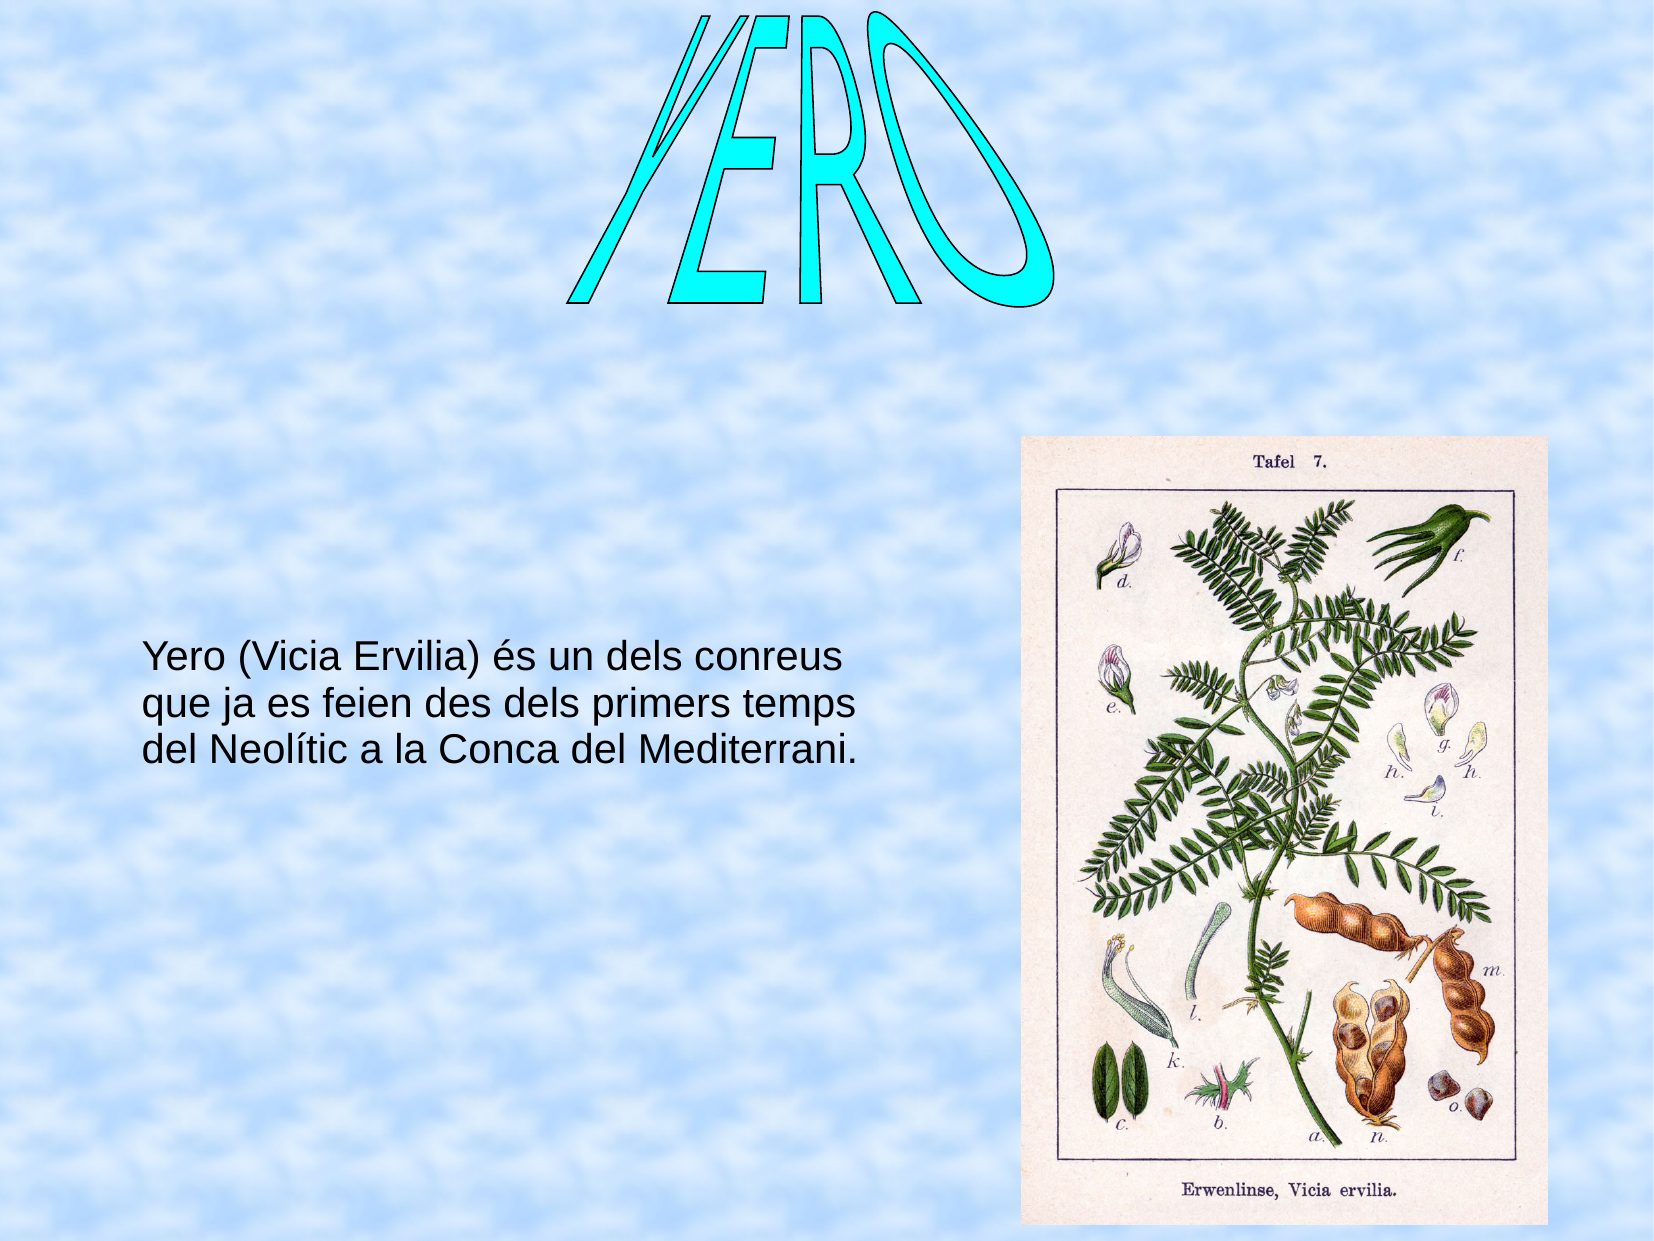

YERO
#
Yero (Vicia Ervilia) és un dels conreus que ja es feien des dels primers temps del Neolític a la Conca del Mediterrani.